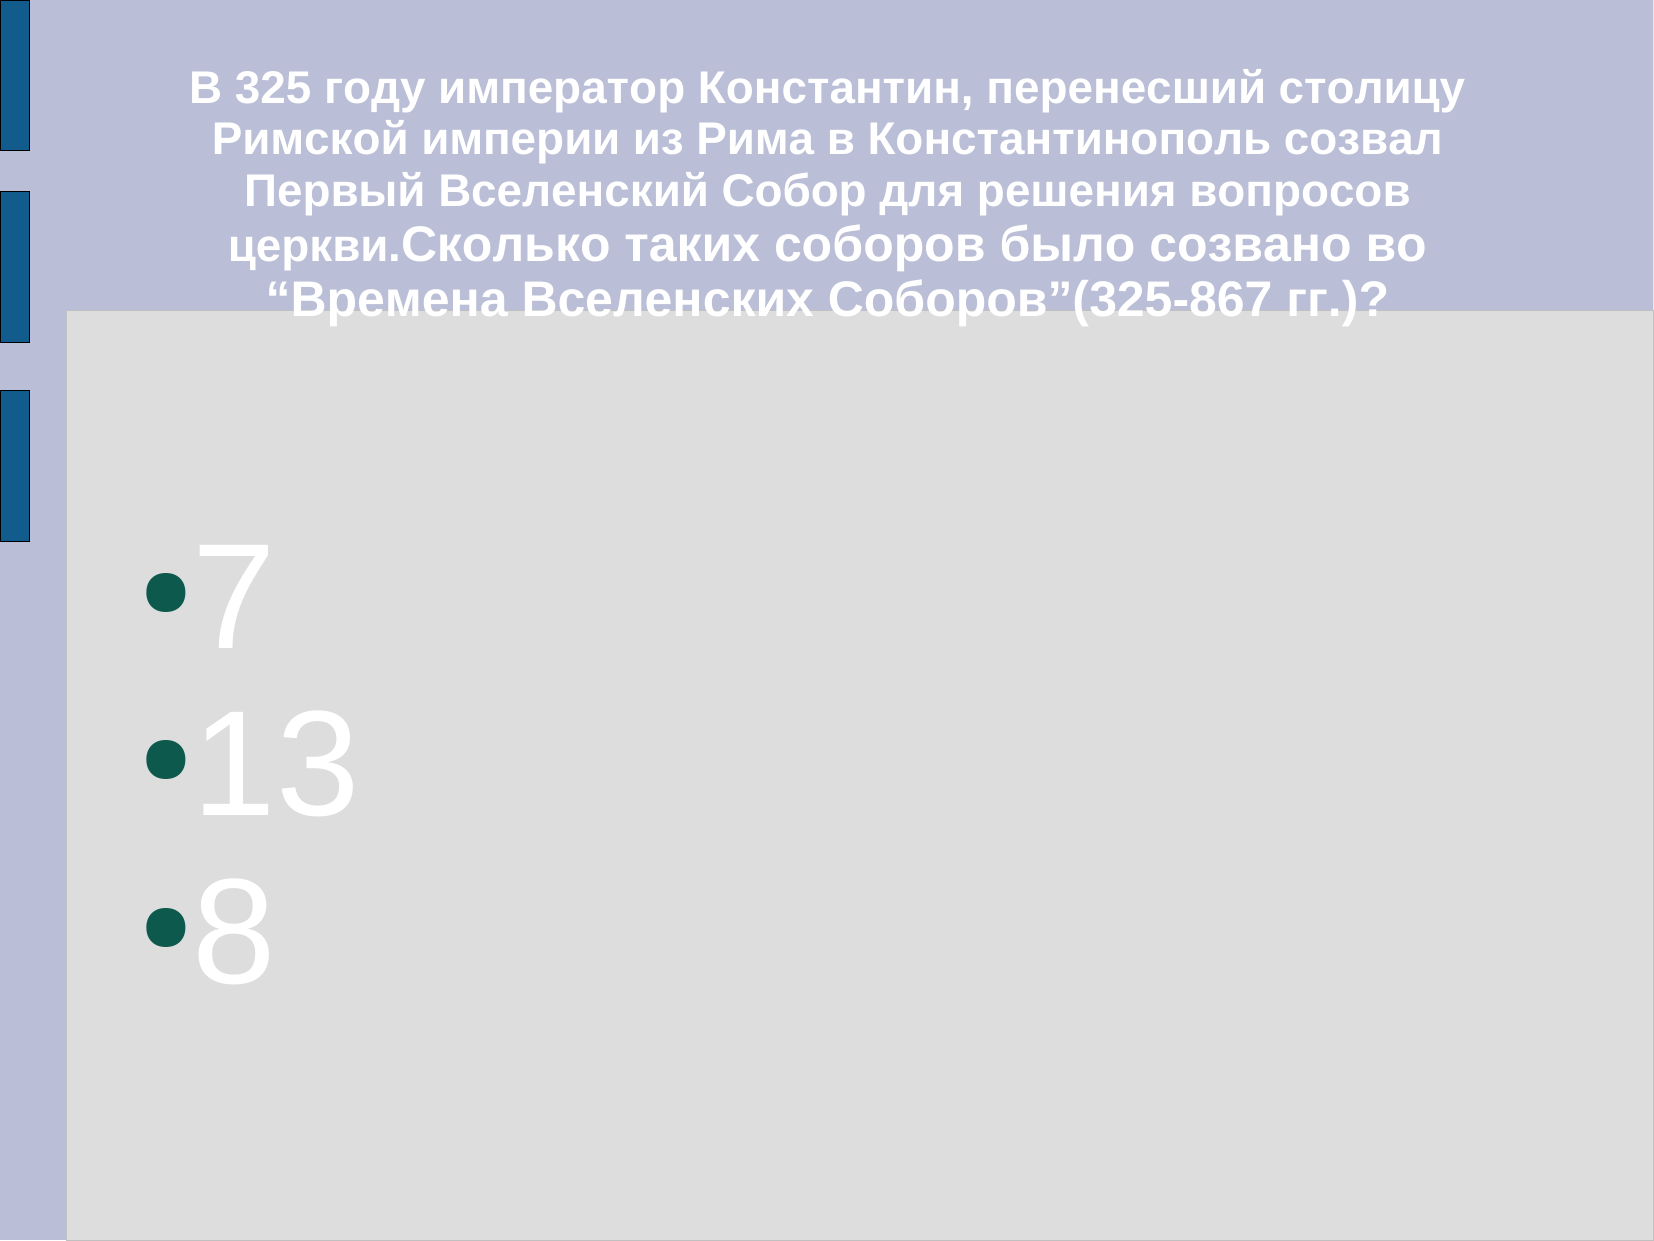

# В 325 году император Константин, перенесший столицу Римской империи из Рима в Константинополь созвал Первый Вселенский Собор для решения вопросов церкви.Сколько таких соборов было созвано во “Времена Вселенских Соборов”(325-867 гг.)?
7
7
13
8